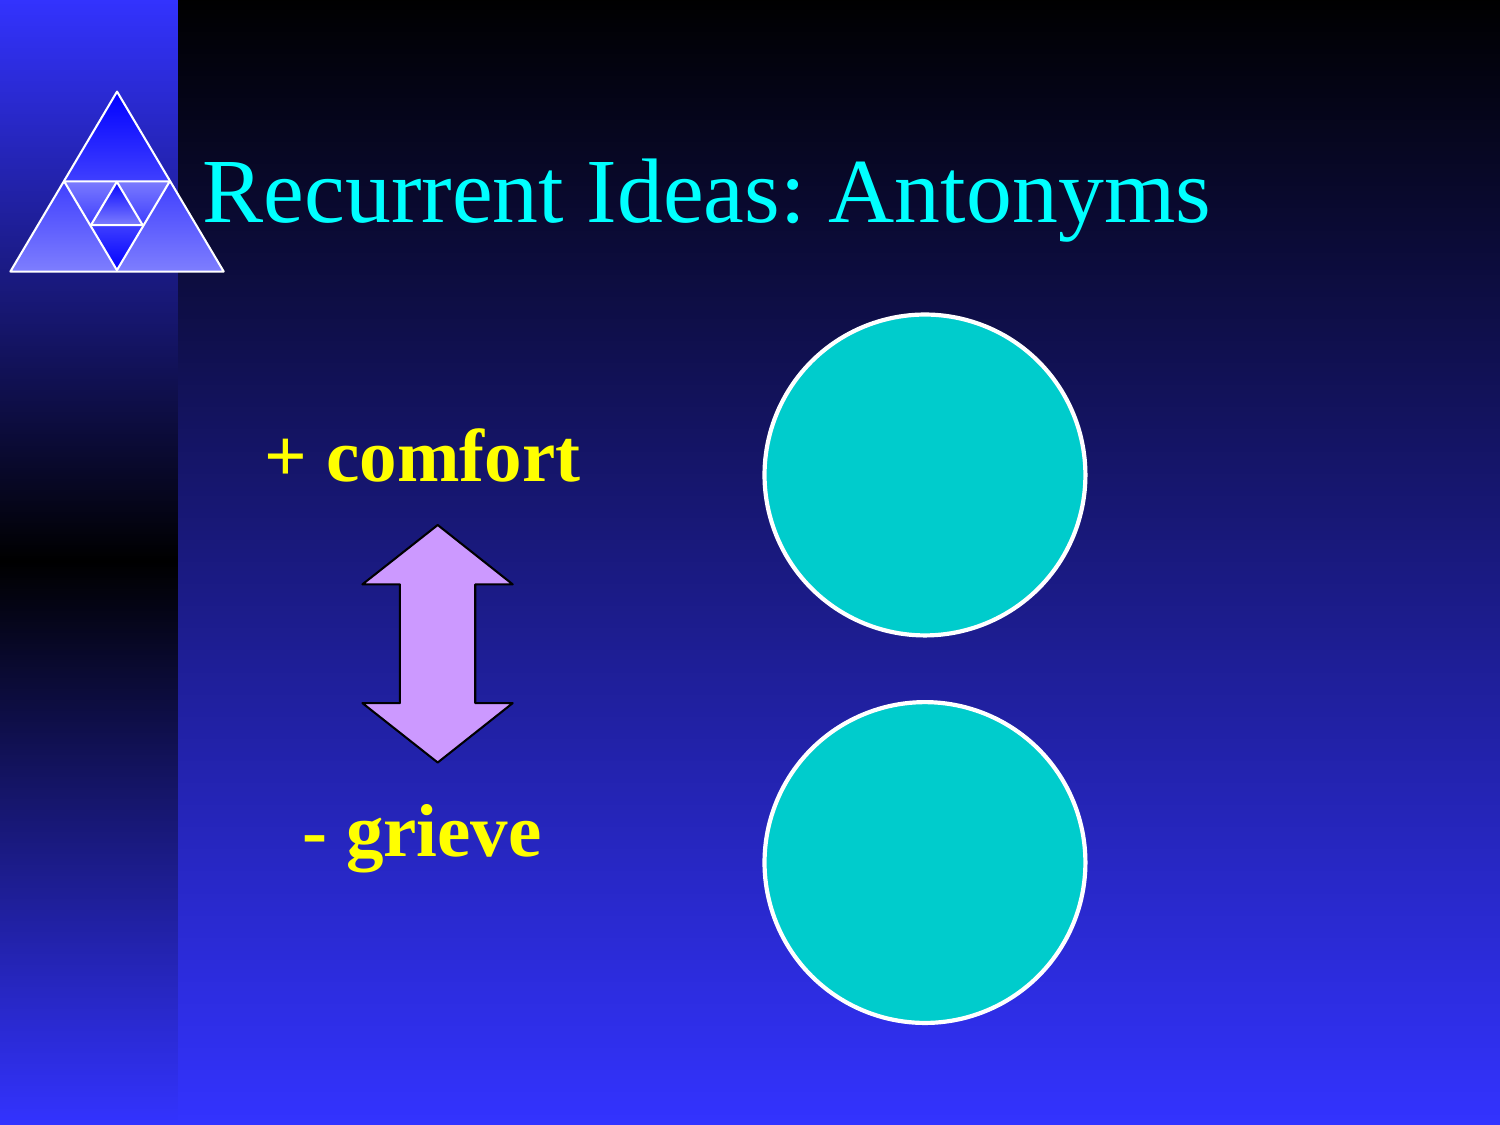

# Recurrent Ideas: Antonyms
+ comfort
- grieve